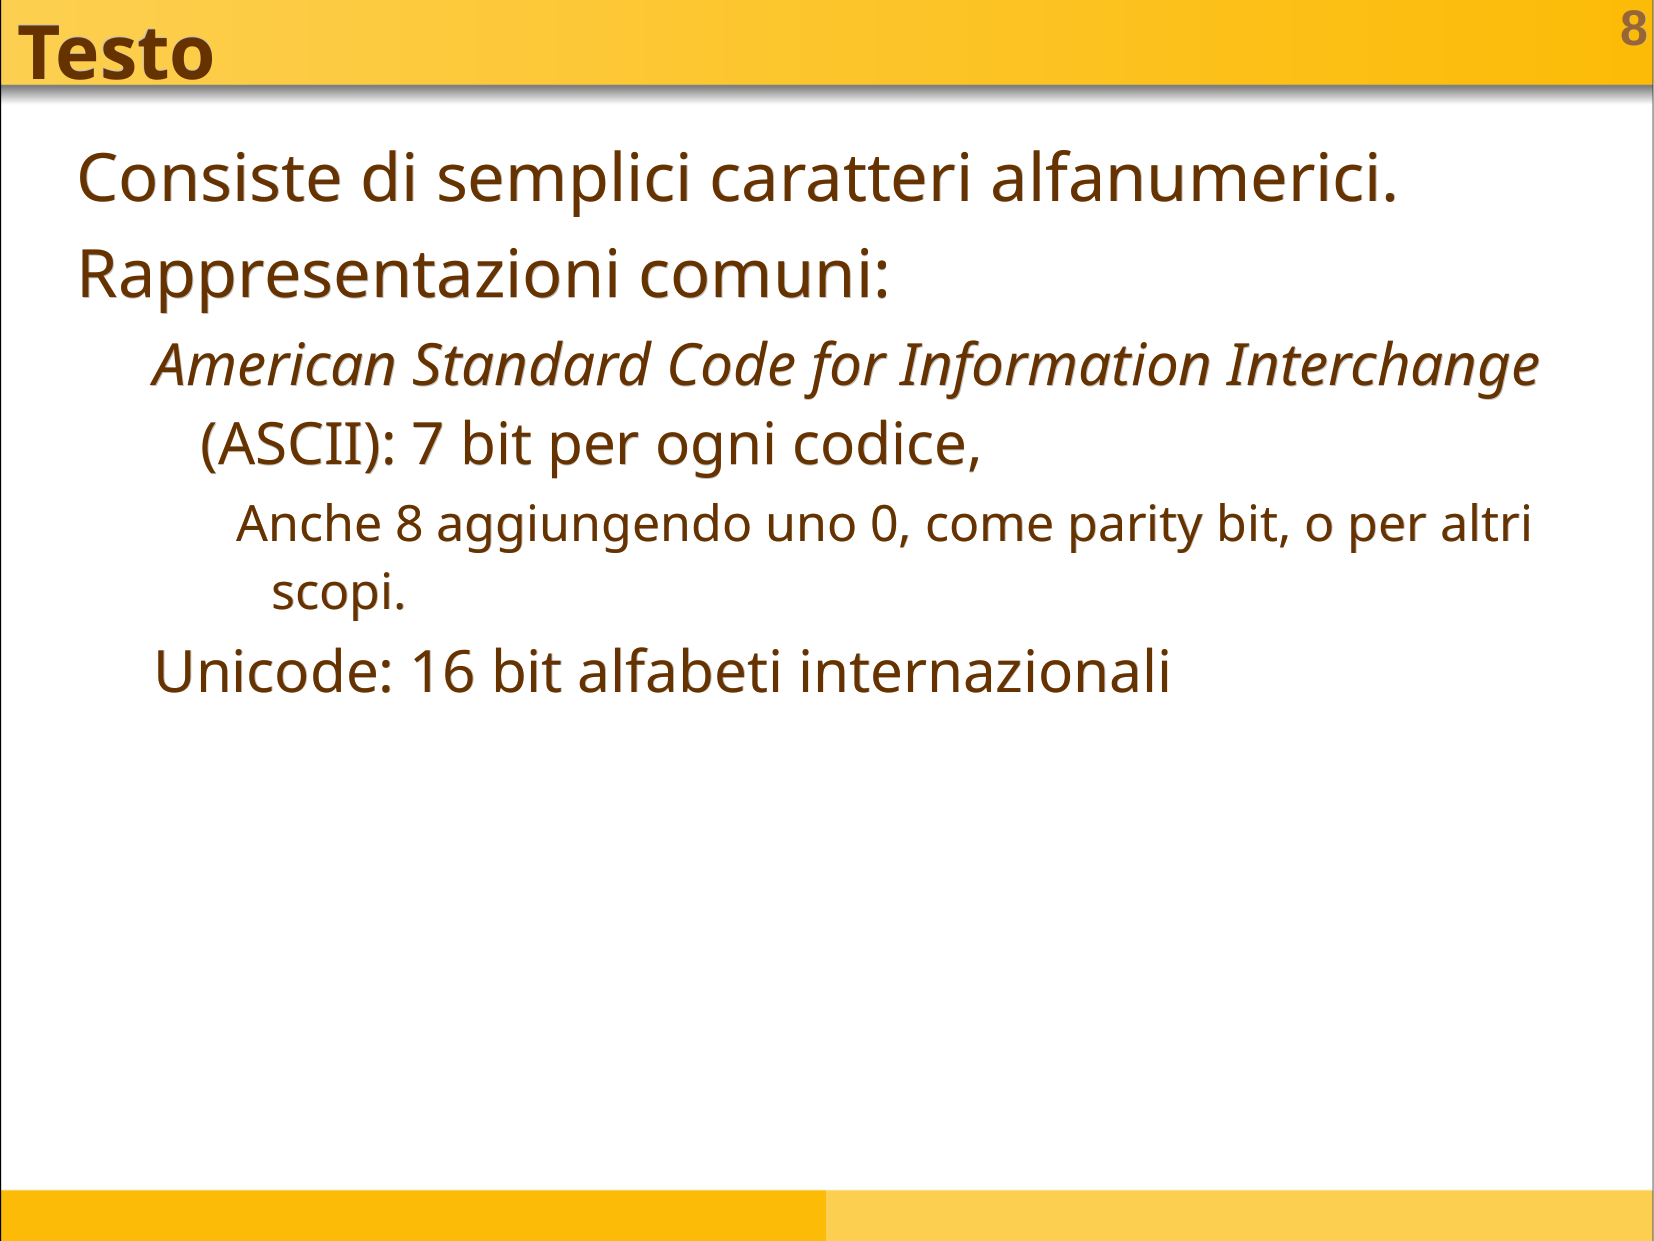

8
# Testo
Consiste di semplici caratteri alfanumerici.
Rappresentazioni comuni:
American Standard Code for Information Interchange (ASCII): 7 bit per ogni codice,
Anche 8 aggiungendo uno 0, come parity bit, o per altri scopi.
Unicode: 16 bit alfabeti internazionali